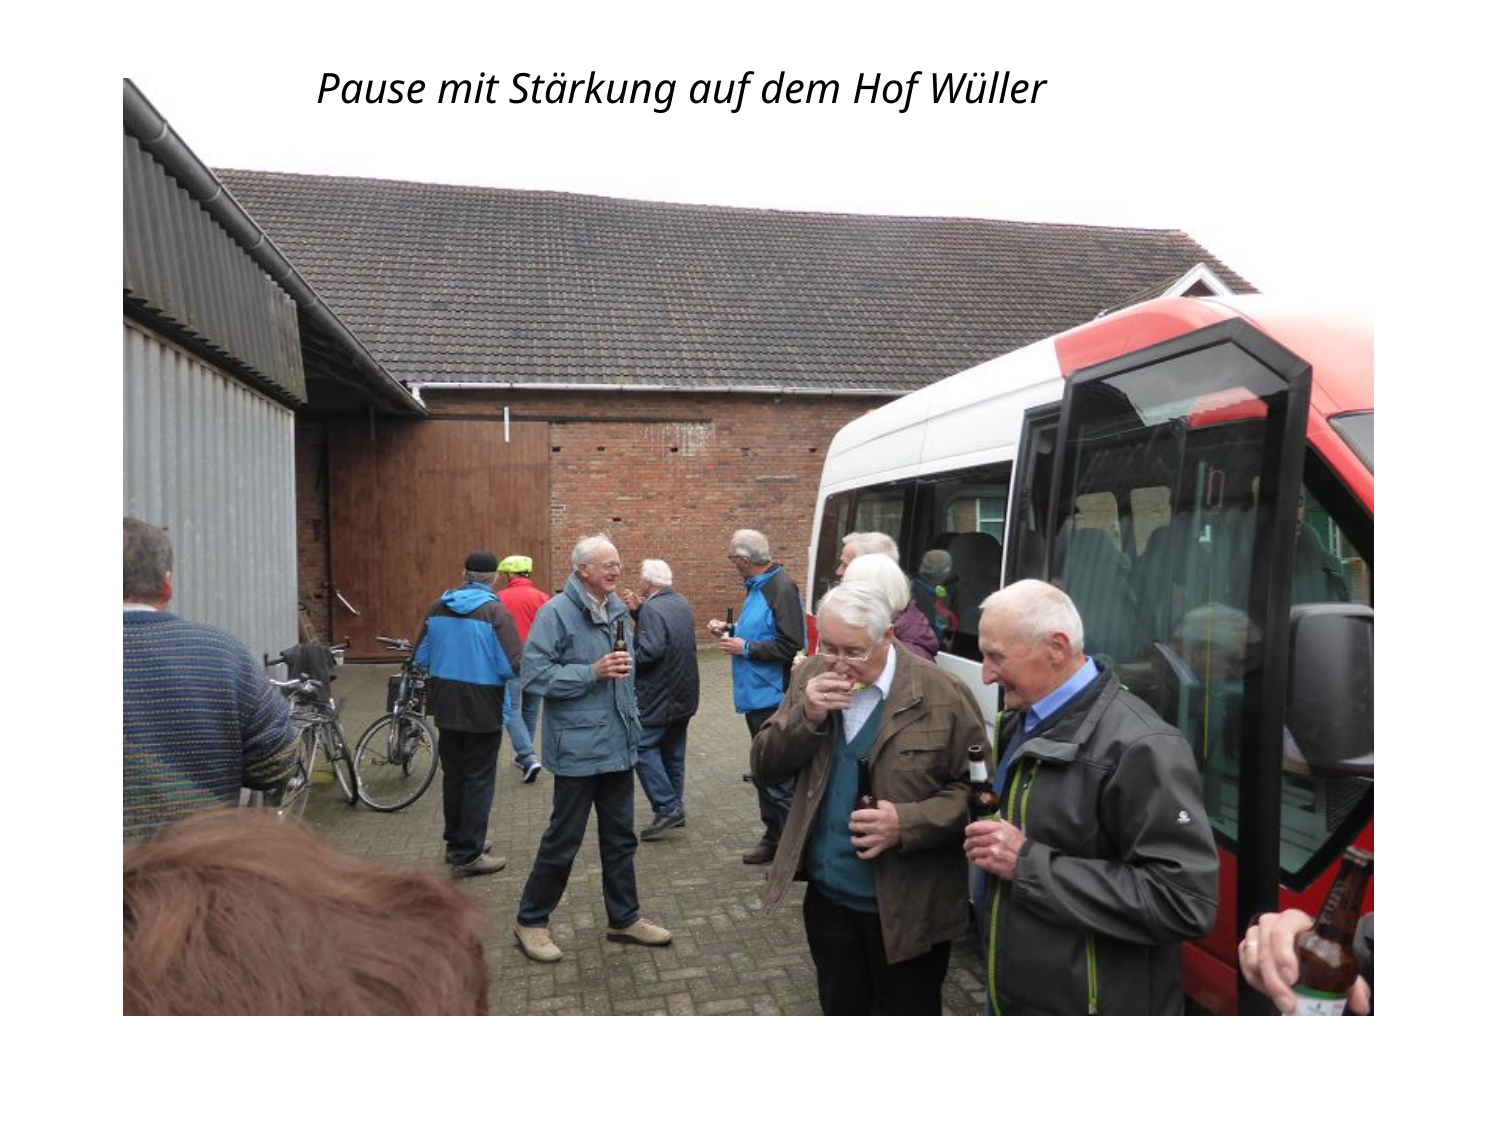

Pause mit Stärkung auf dem Hof Wüller